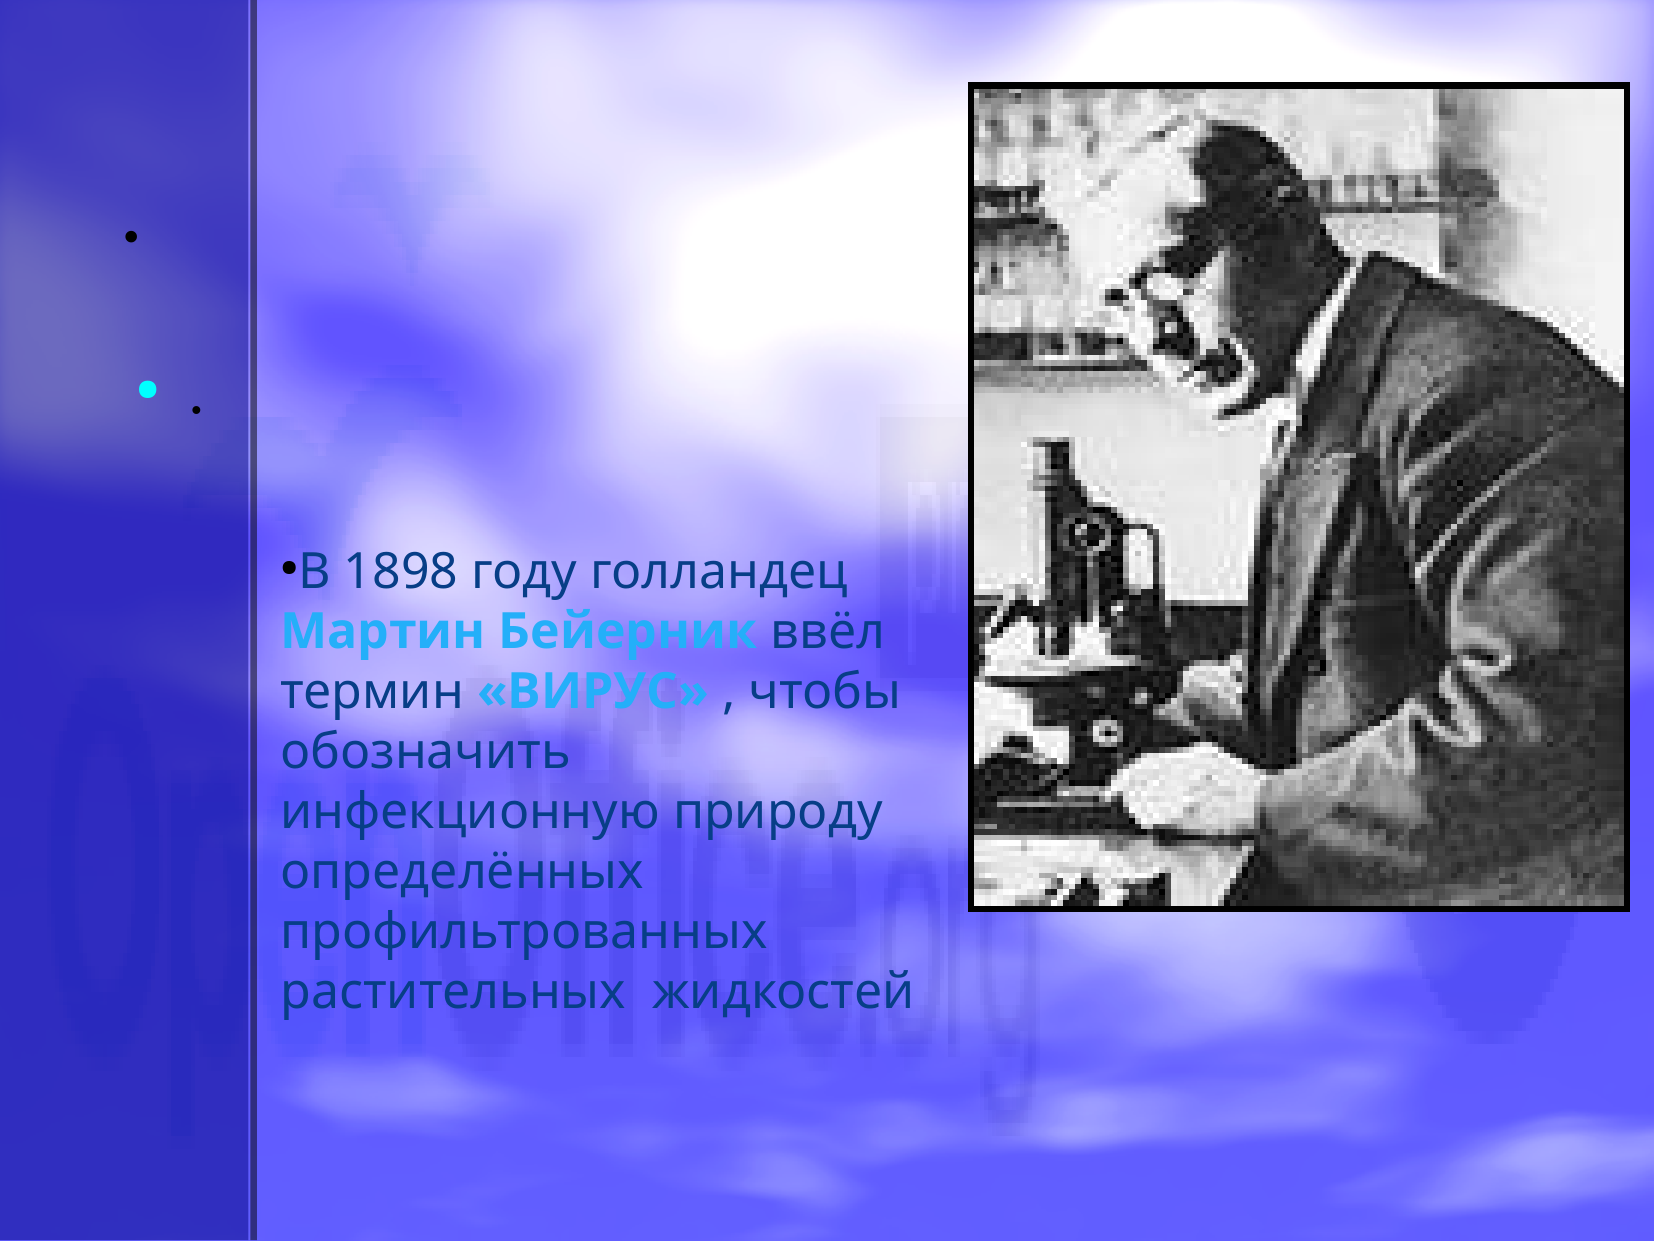

# .
.
В 1898 году голландец Мартин Бейерник ввёл термин «ВИРУС» , чтобы обозначить инфекционную природу определённых профильтрованных растительных жидкостей